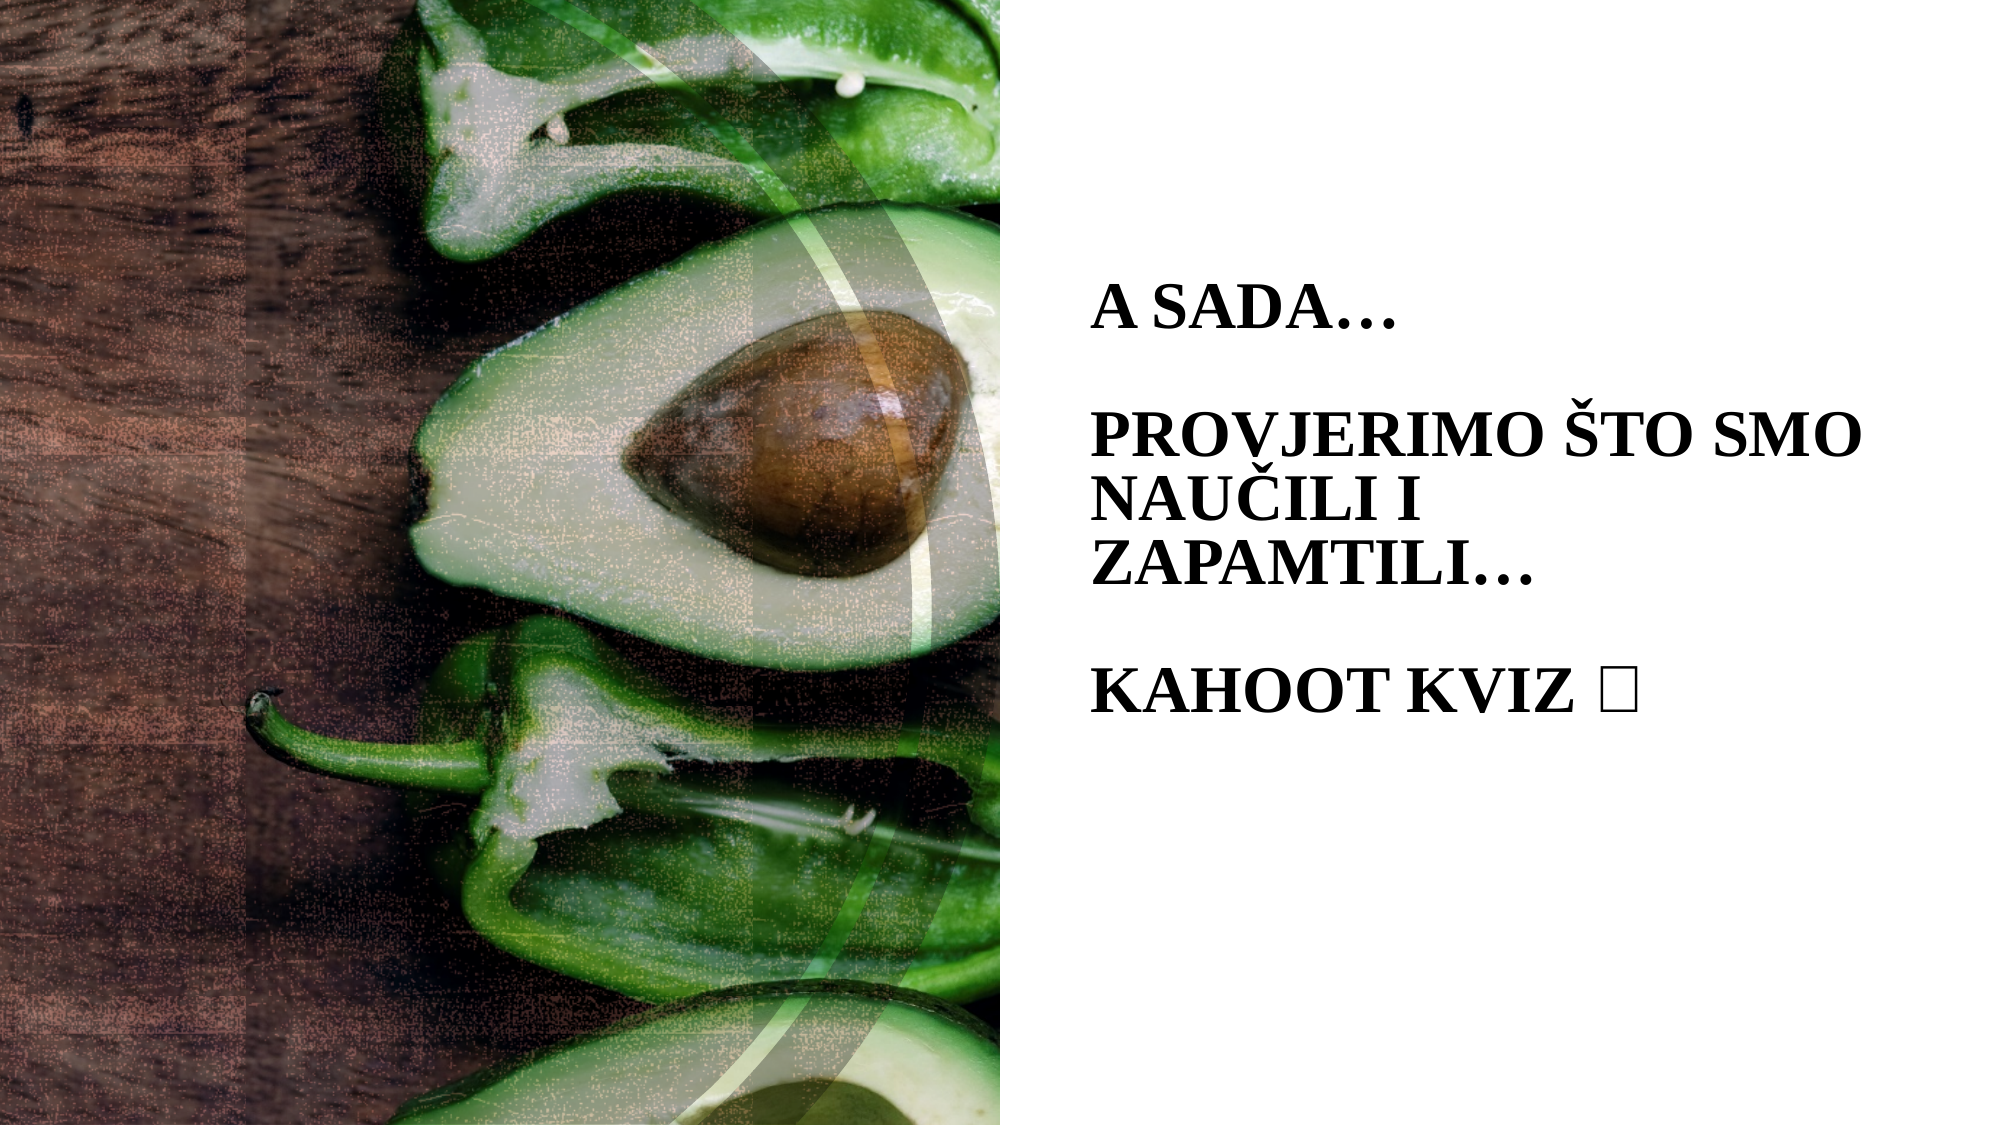

# A sada… provjerimo što smo naučili i zapamtili… kahoot kviz 